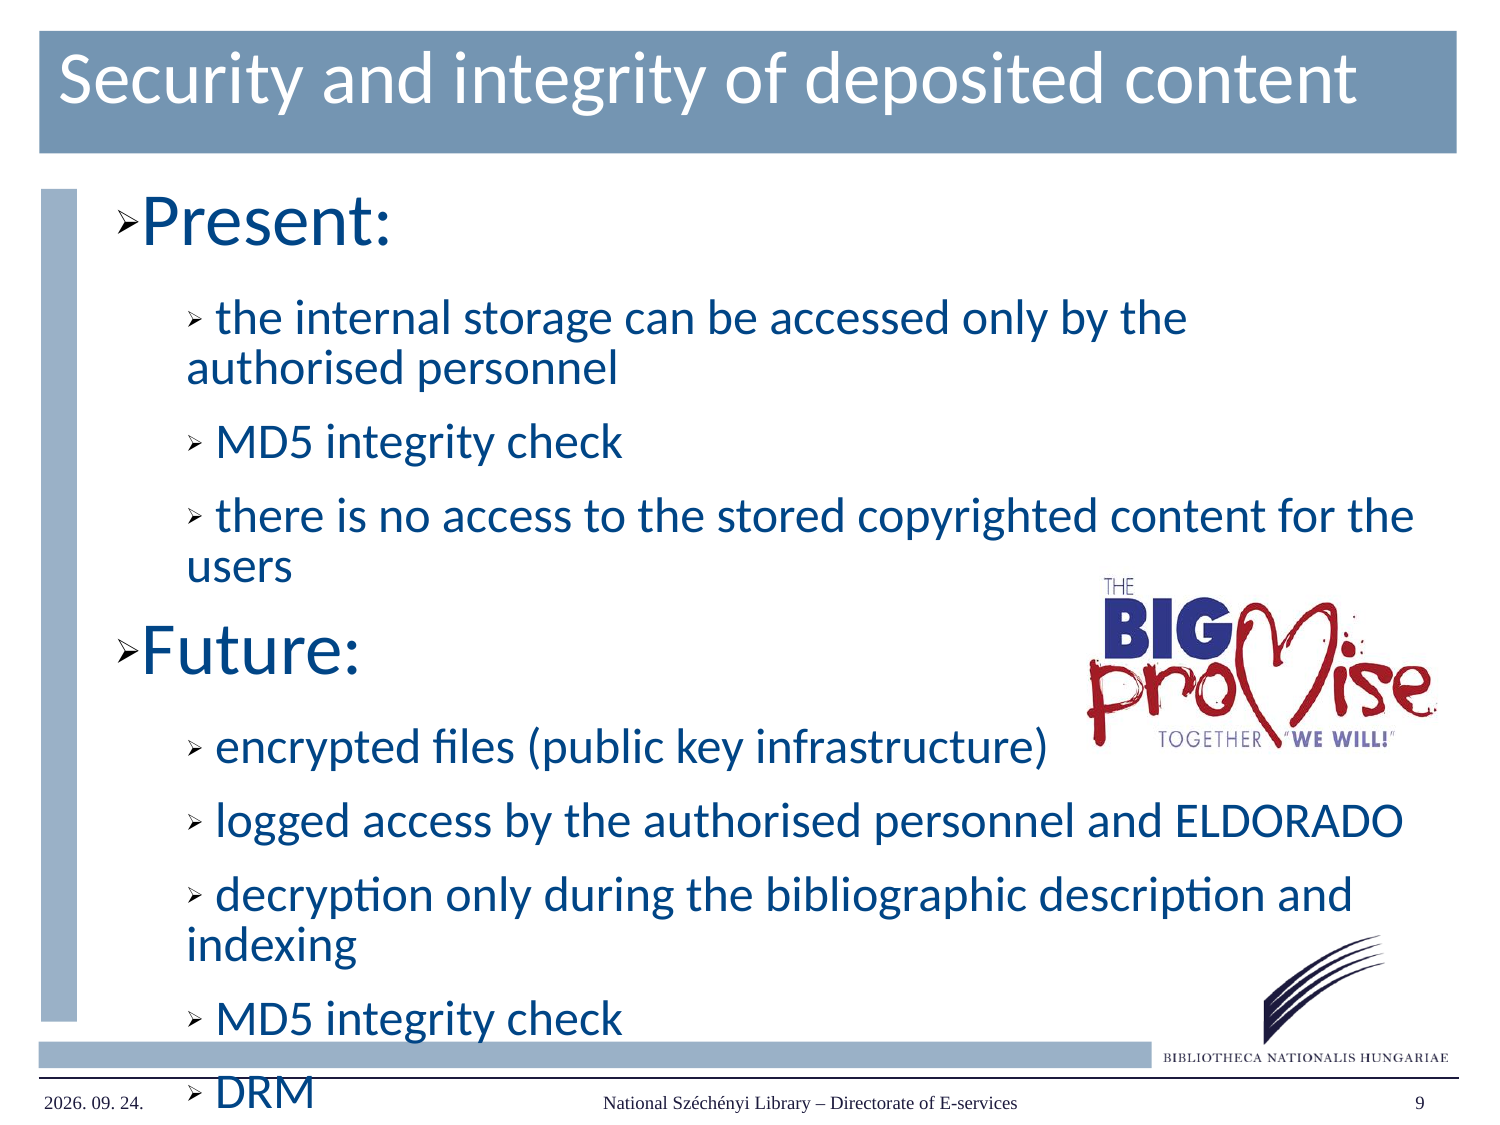

# Security and integrity of deposited content
Present:
 the internal storage can be accessed only by the authorised personnel
 MD5 integrity check
 there is no access to the stored copyrighted content for the users
Future:
 encrypted files (public key infrastructure)
 logged access by the authorised personnel and ELDORADO
 decryption only during the bibliographic description and indexing
 MD5 integrity check
 DRM